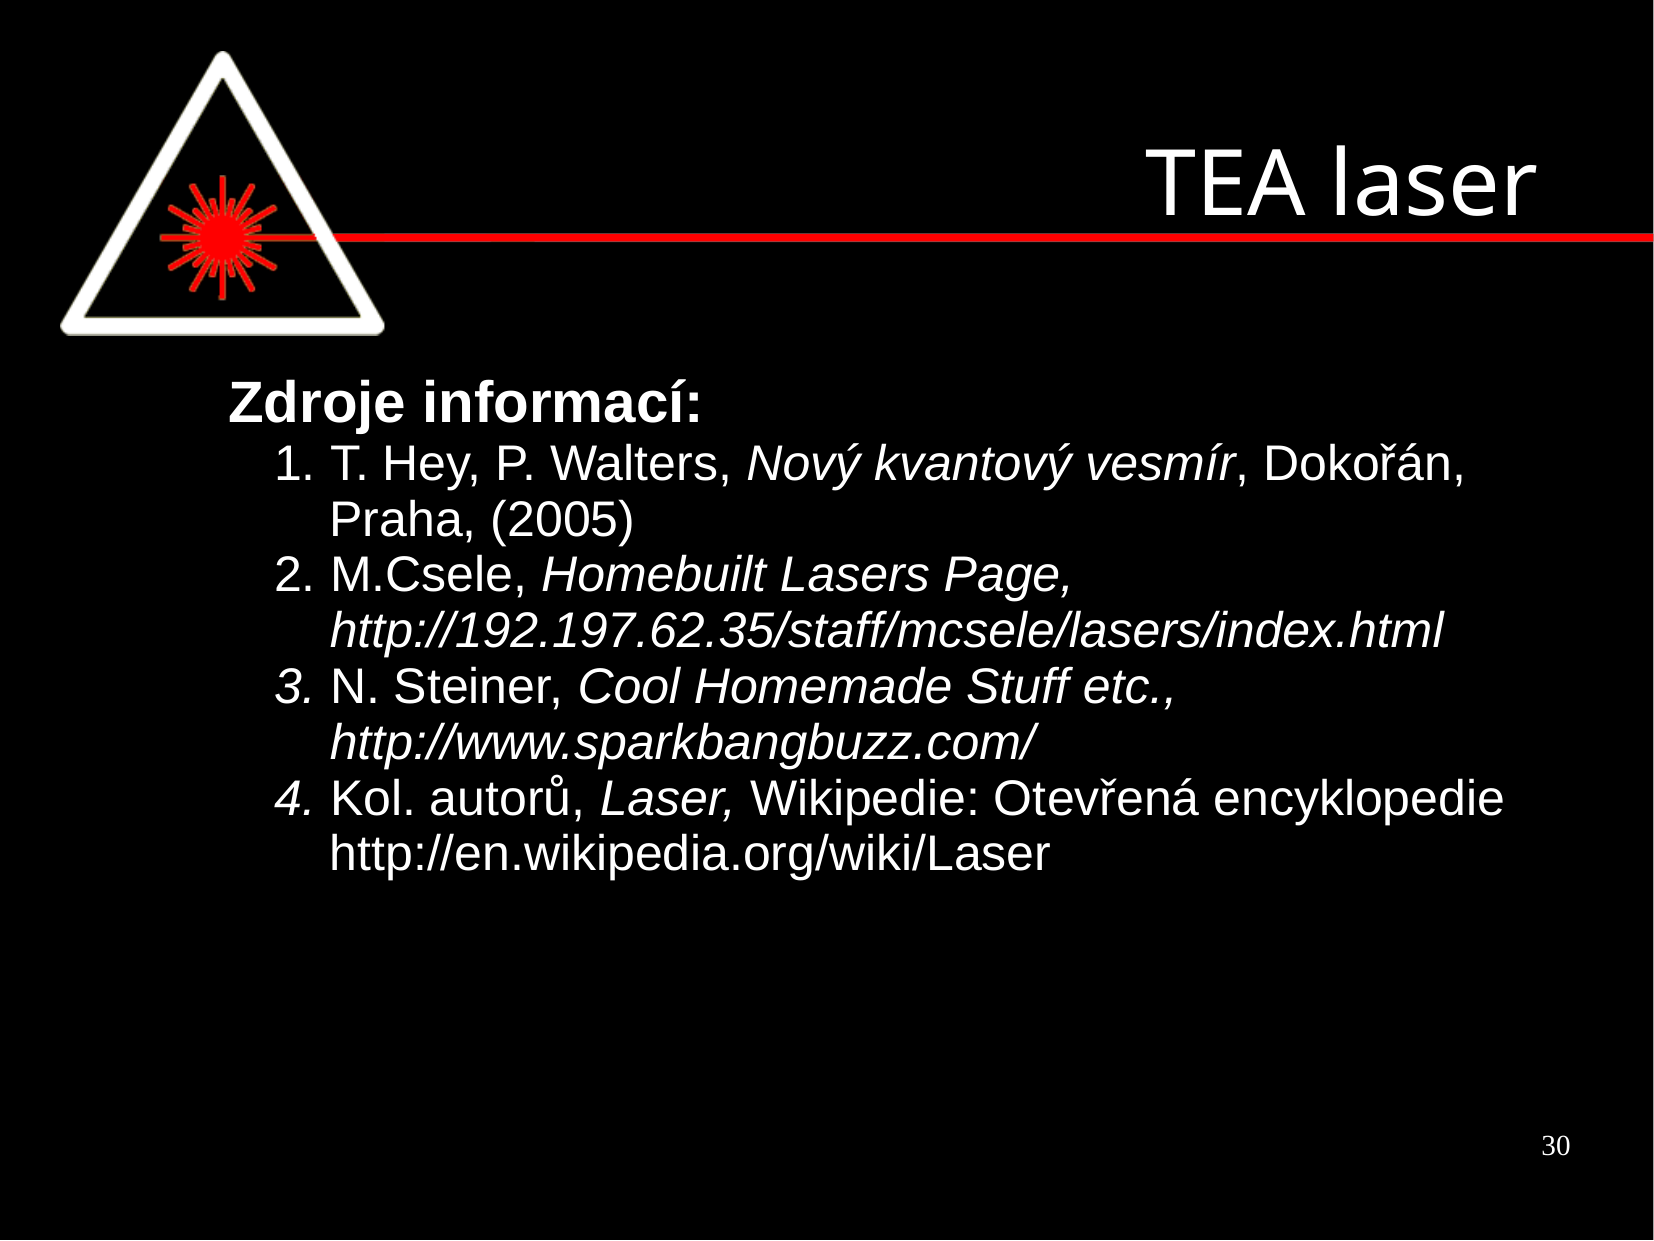

# TEA laser
Zdroje informací:
 T. Hey, P. Walters, Nový kvantový vesmír, Dokořán, Praha, (2005)
 M.Csele, Homebuilt Lasers Page, http://192.197.62.35/staff/mcsele/lasers/index.html
 N. Steiner, Cool Homemade Stuff etc., http://www.sparkbangbuzz.com/
 Kol. autorů, Laser, Wikipedie: Otevřená encyklopedie http://en.wikipedia.org/wiki/Laser
30